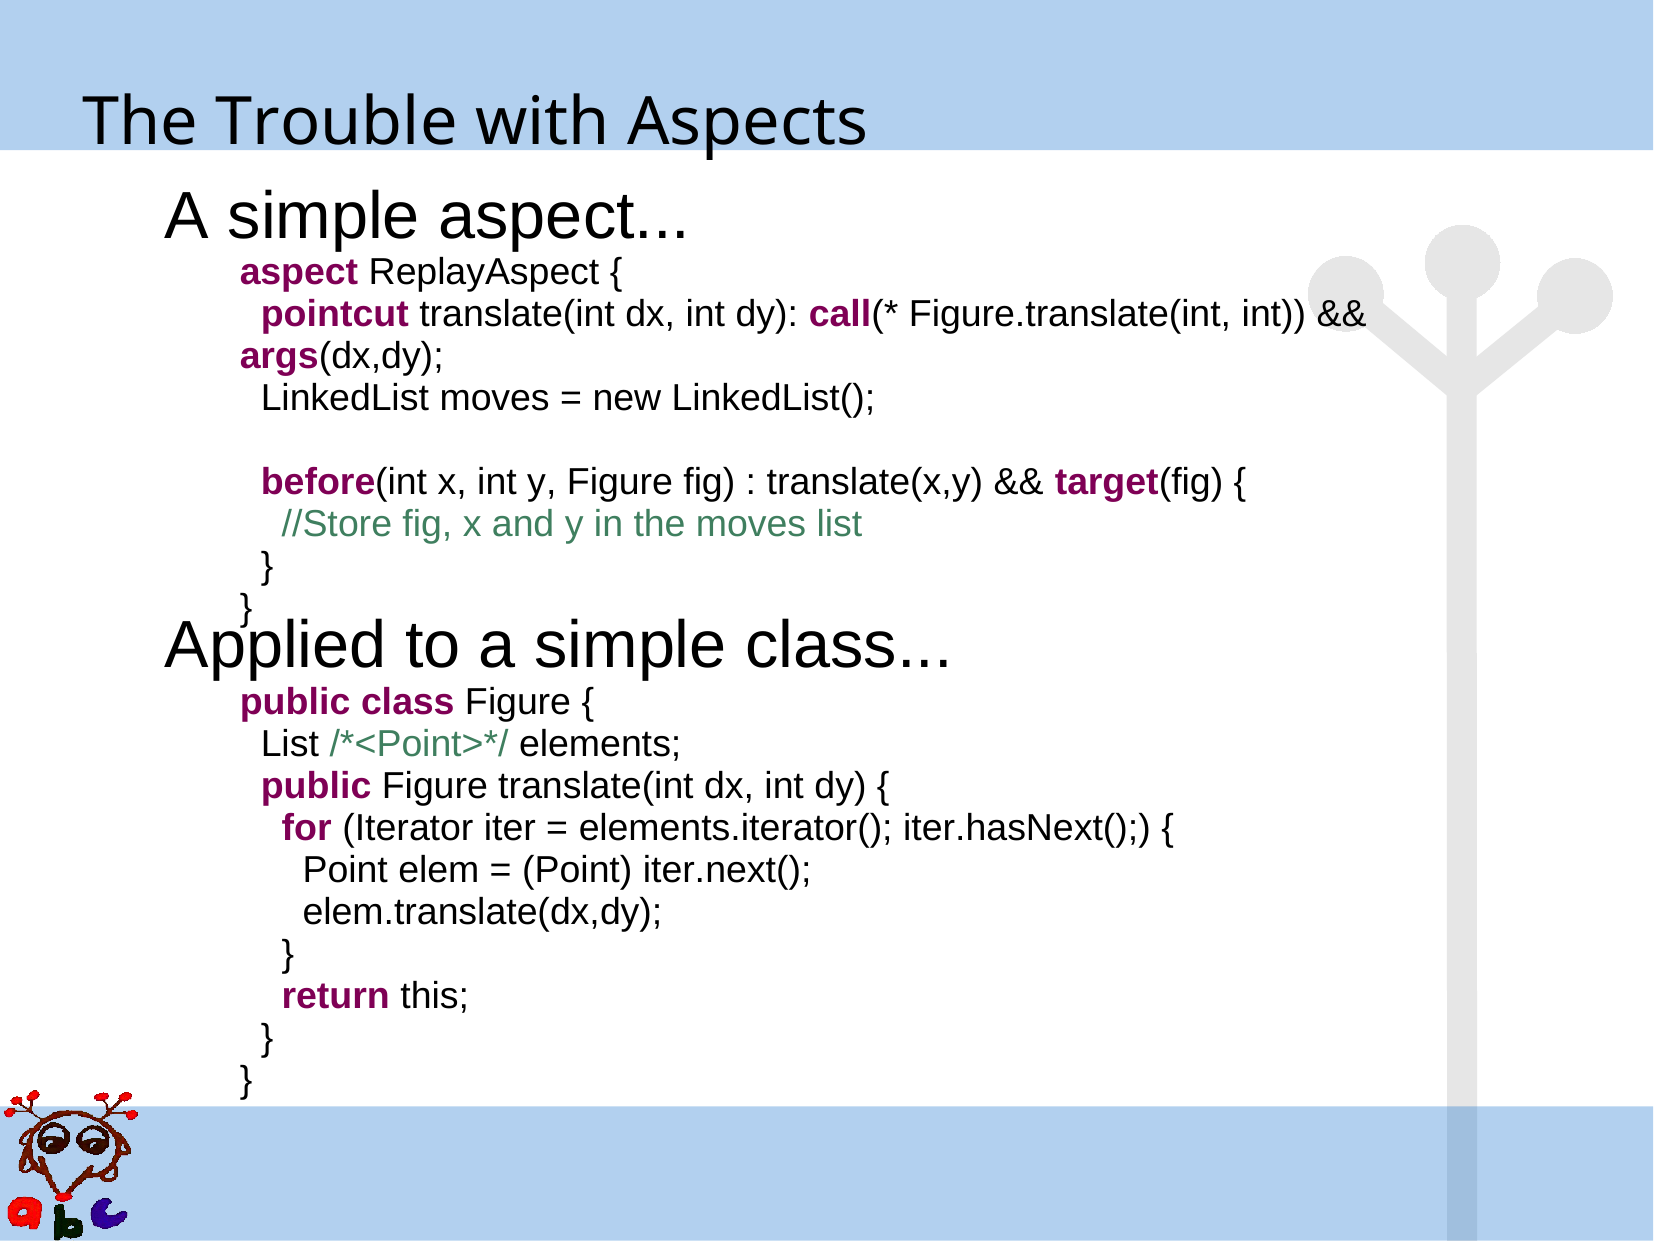

# The Trouble with Aspects
A simple aspect...
aspect ReplayAspect {
 pointcut translate(int dx, int dy): call(* Figure.translate(int, int)) && args(dx,dy);
 LinkedList moves = new LinkedList();
 before(int x, int y, Figure fig) : translate(x,y) && target(fig) {
 //Store fig, x and y in the moves list
 }
}
Applied to a simple class...
public class Figure {
 List /*<Point>*/ elements;
 public Figure translate(int dx, int dy) {
 for (Iterator iter = elements.iterator(); iter.hasNext();) {
 Point elem = (Point) iter.next();
 elem.translate(dx,dy);
 }
 return this;
 }
}